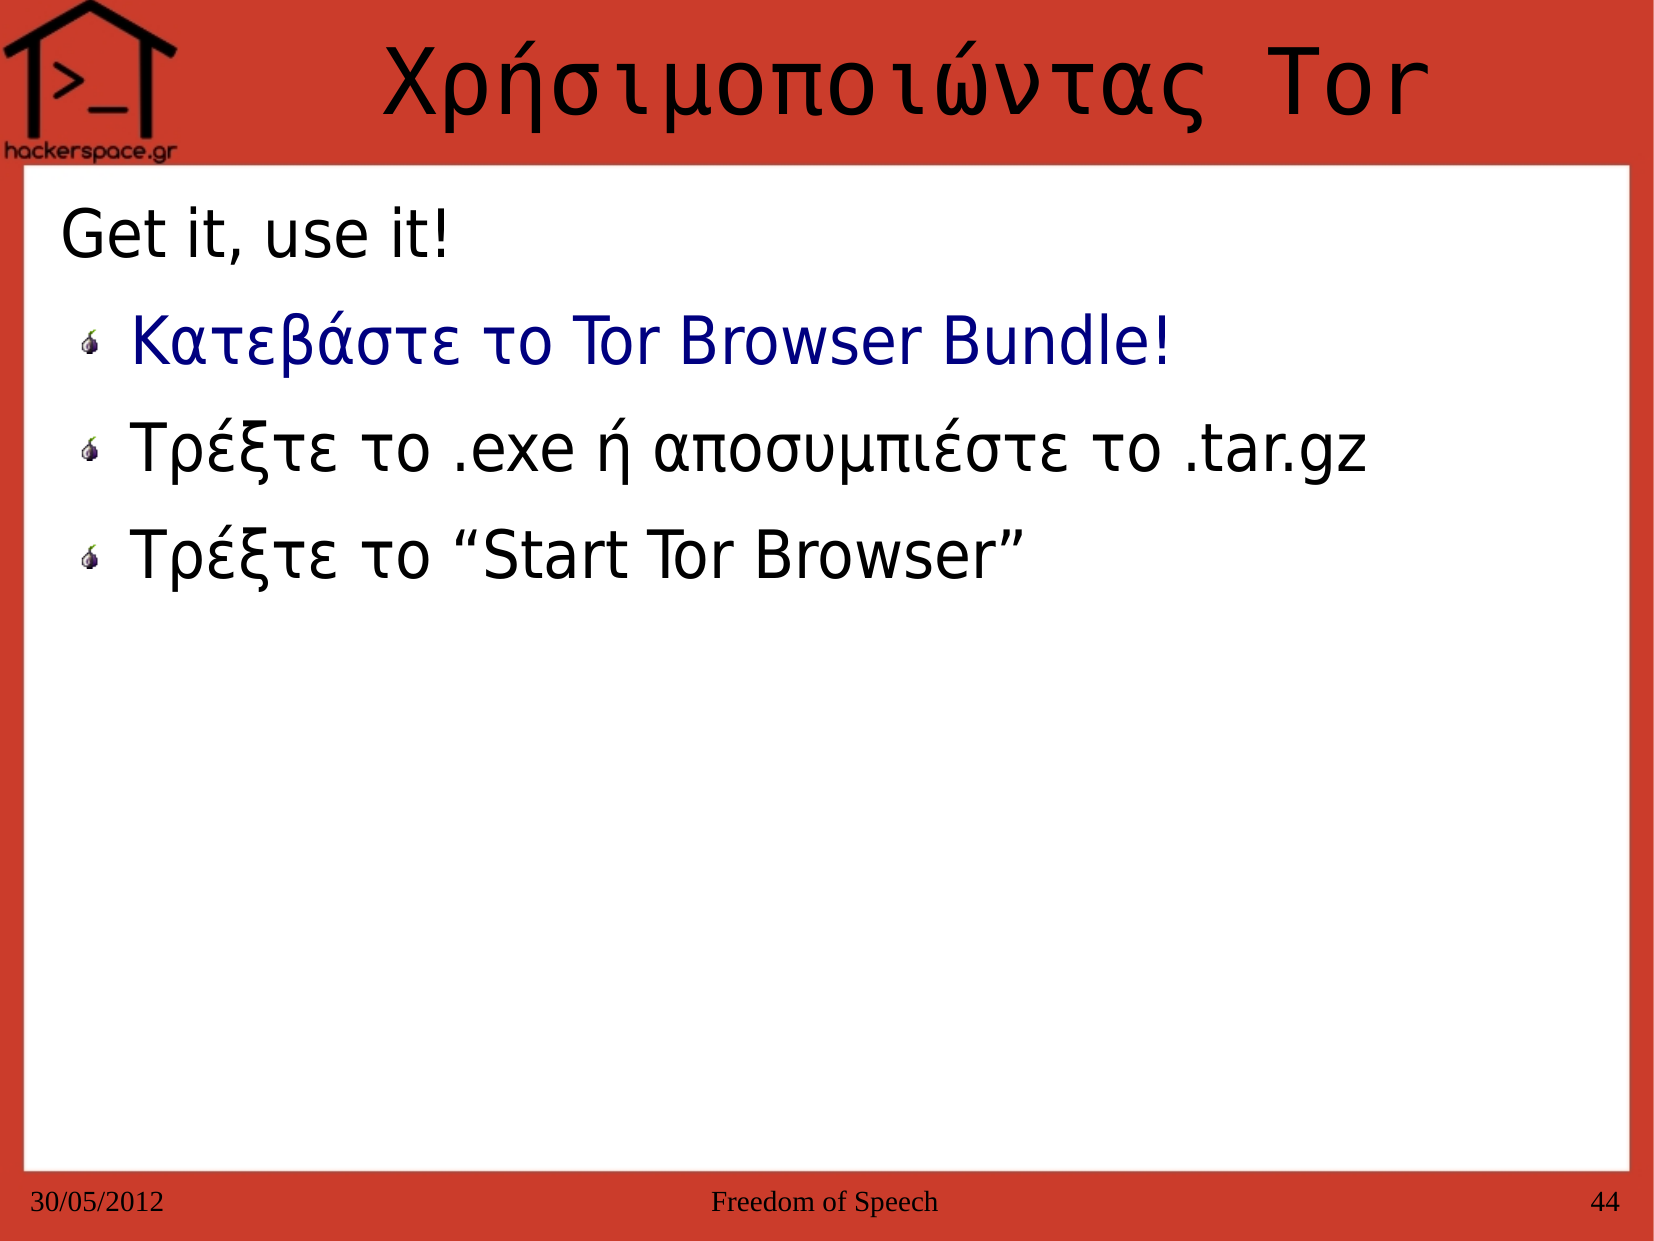

# Χρήσιμοποιώντας Tor
Get it, use it!
Κατεβάστε το Tor Browser Bundle!
Τρέξτε το .exe ή αποσυμπιέστε το .tar.gz
Τρέξτε το “Start Tor Browser”
30/05/2012
Freedom of Speech
44